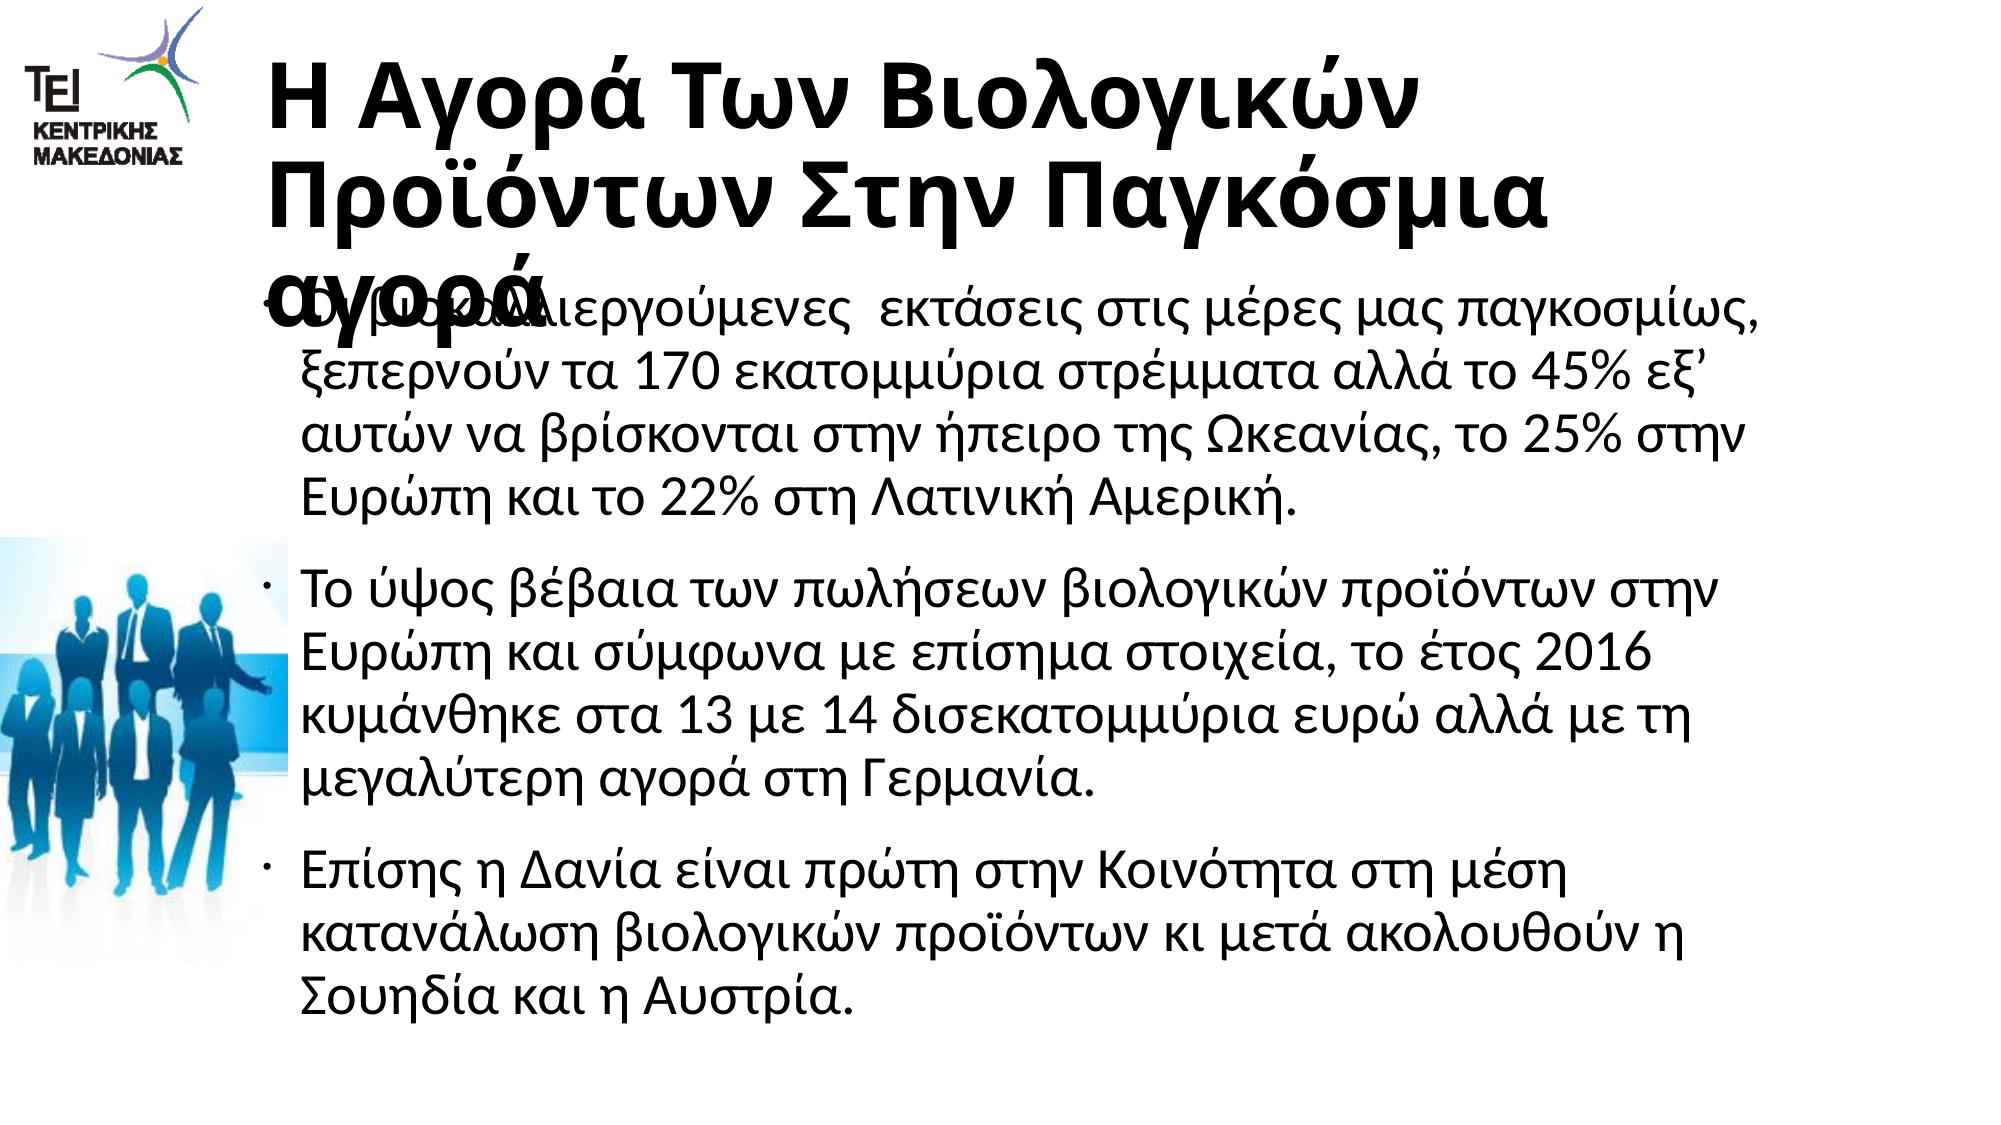

# Η Αγορά Των Βιολογικών Προϊόντων Στην Παγκόσμια αγορά
Οι βιοκαλλιεργούμενες εκτάσεις στις μέρες μας παγκοσμίως, ξεπερνούν τα 170 εκατομμύρια στρέμματα αλλά το 45% εξ’ αυτών να βρίσκονται στην ήπειρο της Ωκεανίας, το 25% στην Ευρώπη και το 22% στη Λατινική Αμερική.
Το ύψος βέβαια των πωλήσεων βιολογικών προϊόντων στην Ευρώπη και σύμφωνα με επίσημα στοιχεία, το έτος 2016 κυμάνθηκε στα 13 με 14 δισεκατομμύρια ευρώ αλλά με τη μεγαλύτερη αγορά στη Γερμανία.
Επίσης η Δανία είναι πρώτη στην Κοινότητα στη μέση κατανάλωση βιολογικών προϊόντων κι μετά ακολουθούν η Σουηδία και η Αυστρία.